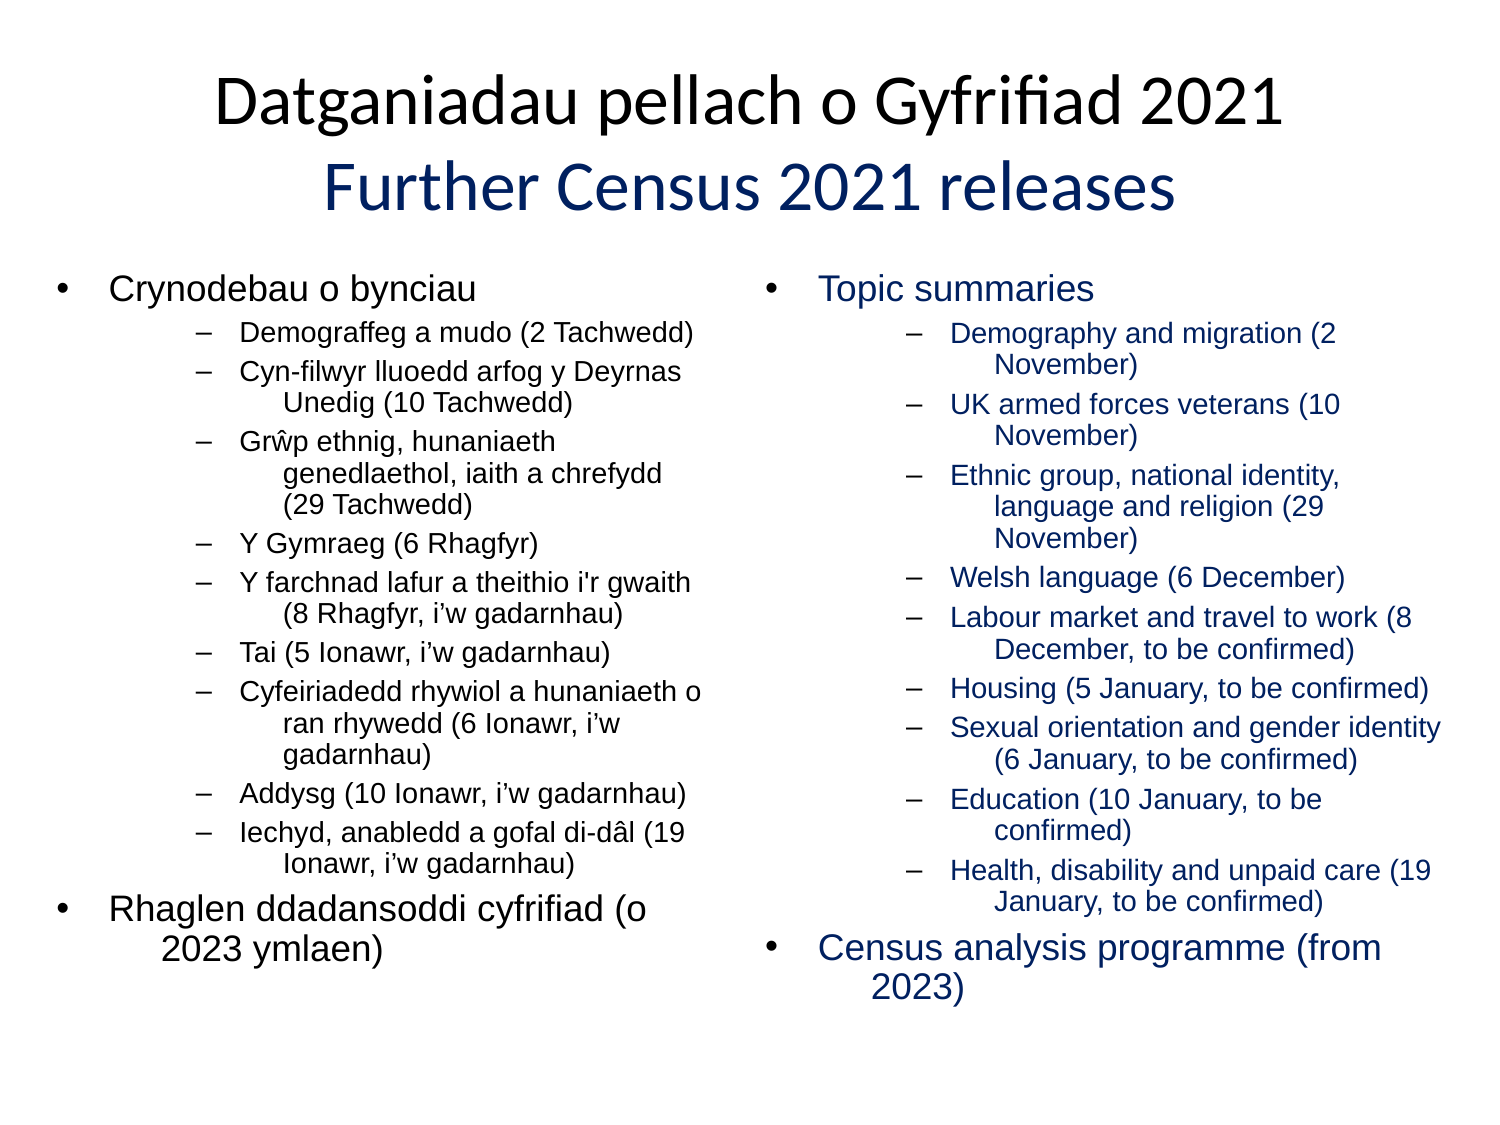

Datganiadau pellach o Gyfrifiad 2021
Further Census 2021 releases
Crynodebau o bynciau
Demograffeg a mudo (2 Tachwedd)
Cyn-filwyr lluoedd arfog y Deyrnas Unedig (10 Tachwedd)
Grŵp ethnig, hunaniaeth genedlaethol, iaith a chrefydd (29 Tachwedd)
Y Gymraeg (6 Rhagfyr)
Y farchnad lafur a theithio i'r gwaith (8 Rhagfyr, i’w gadarnhau)
Tai (5 Ionawr, i’w gadarnhau)
Cyfeiriadedd rhywiol a hunaniaeth o ran rhywedd (6 Ionawr, i’w gadarnhau)
Addysg (10 Ionawr, i’w gadarnhau)
Iechyd, anabledd a gofal di-dâl (19 Ionawr, i’w gadarnhau)
Rhaglen ddadansoddi cyfrifiad (o 2023 ymlaen)
# Topic summaries
Demography and migration (2 November)
UK armed forces veterans (10 November)
Ethnic group, national identity, language and religion (29 November)
Welsh language (6 December)
Labour market and travel to work (8 December, to be confirmed)
Housing (5 January, to be confirmed)
Sexual orientation and gender identity (6 January, to be confirmed)
Education (10 January, to be confirmed)
Health, disability and unpaid care (19 January, to be confirmed)
Census analysis programme (from 2023)